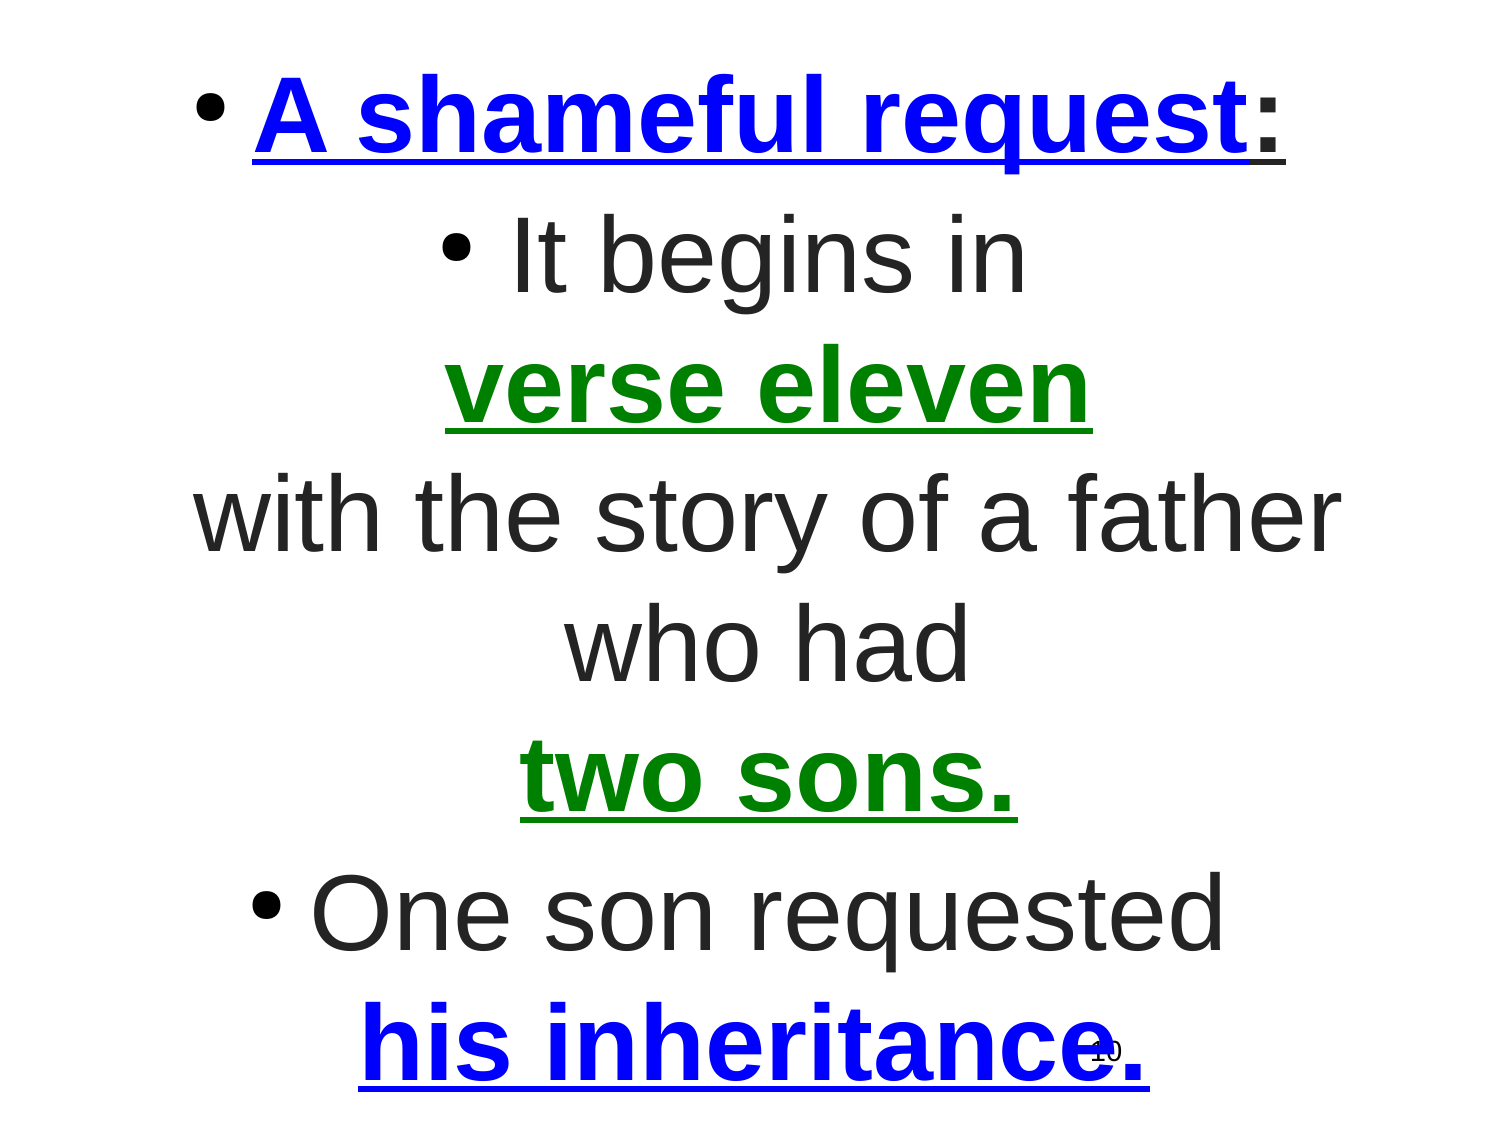

# A shameful request:
It begins in
verse eleven
with the story of a father
who had
two sons.
One son requested
his inheritance.
10